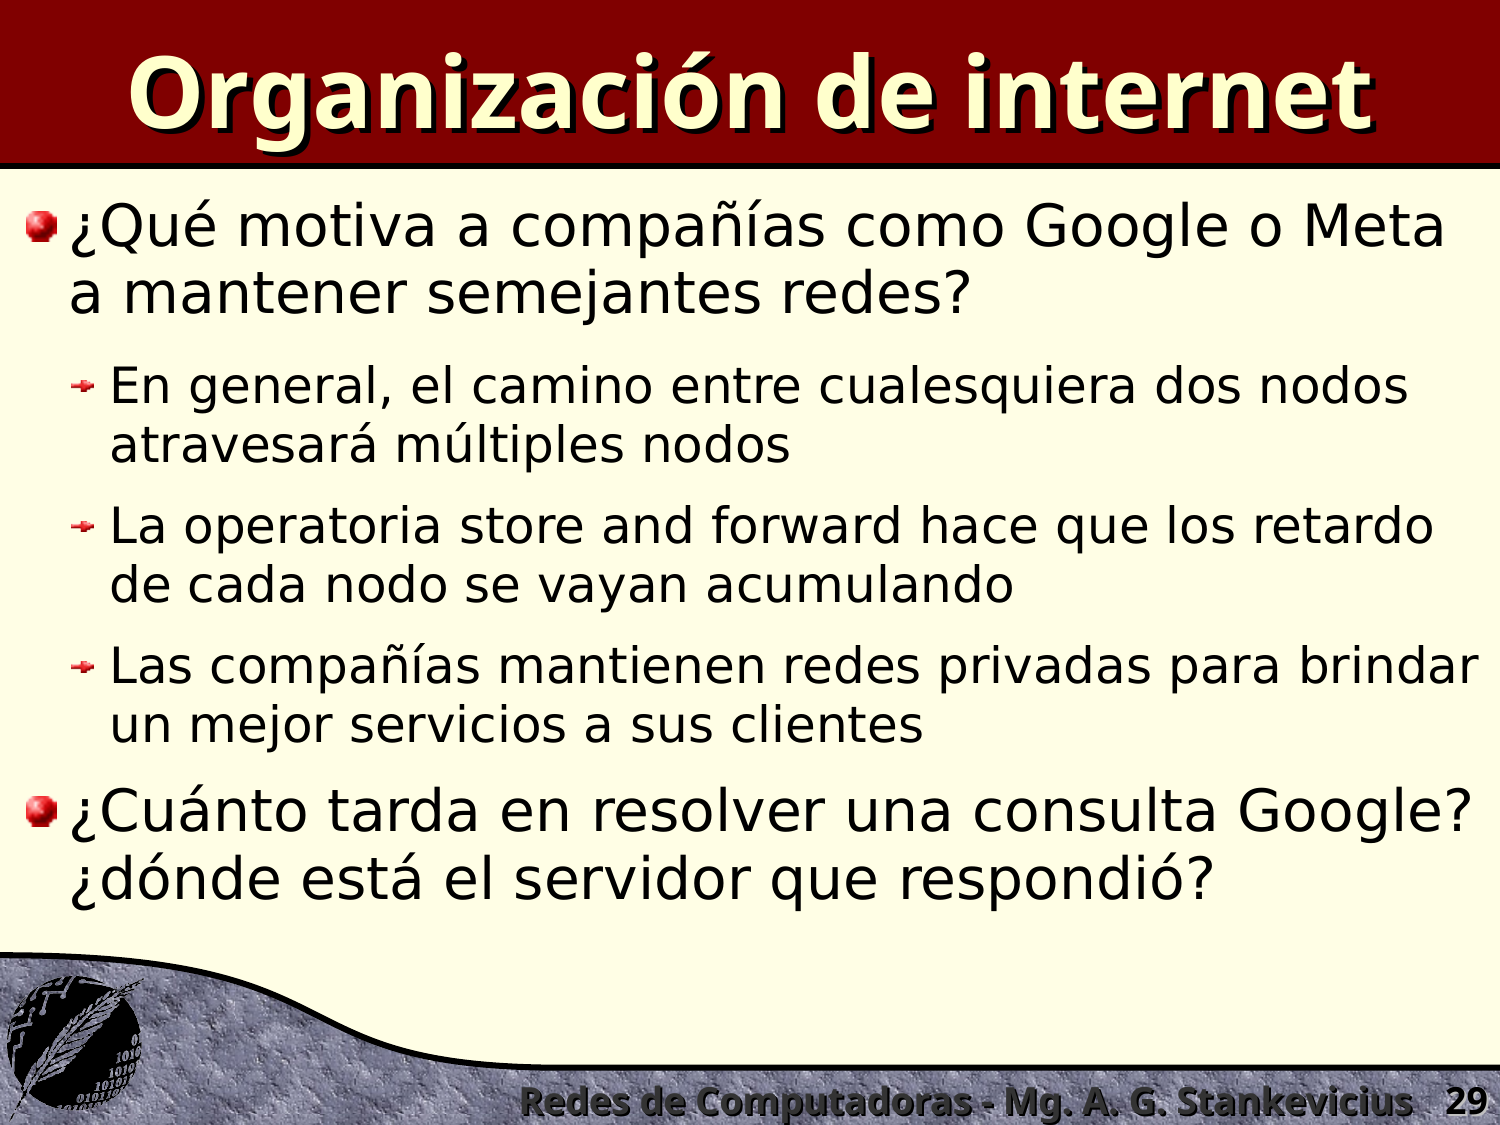

# Organización de internet
¿Qué motiva a compañías como Google o Meta a mantener semejantes redes?
En general, el camino entre cualesquiera dos nodos atravesará múltiples nodos
La operatoria store and forward hace que los retardo de cada nodo se vayan acumulando
Las compañías mantienen redes privadas para brindar un mejor servicios a sus clientes
¿Cuánto tarda en resolver una consulta Google? ¿dónde está el servidor que respondió?
29